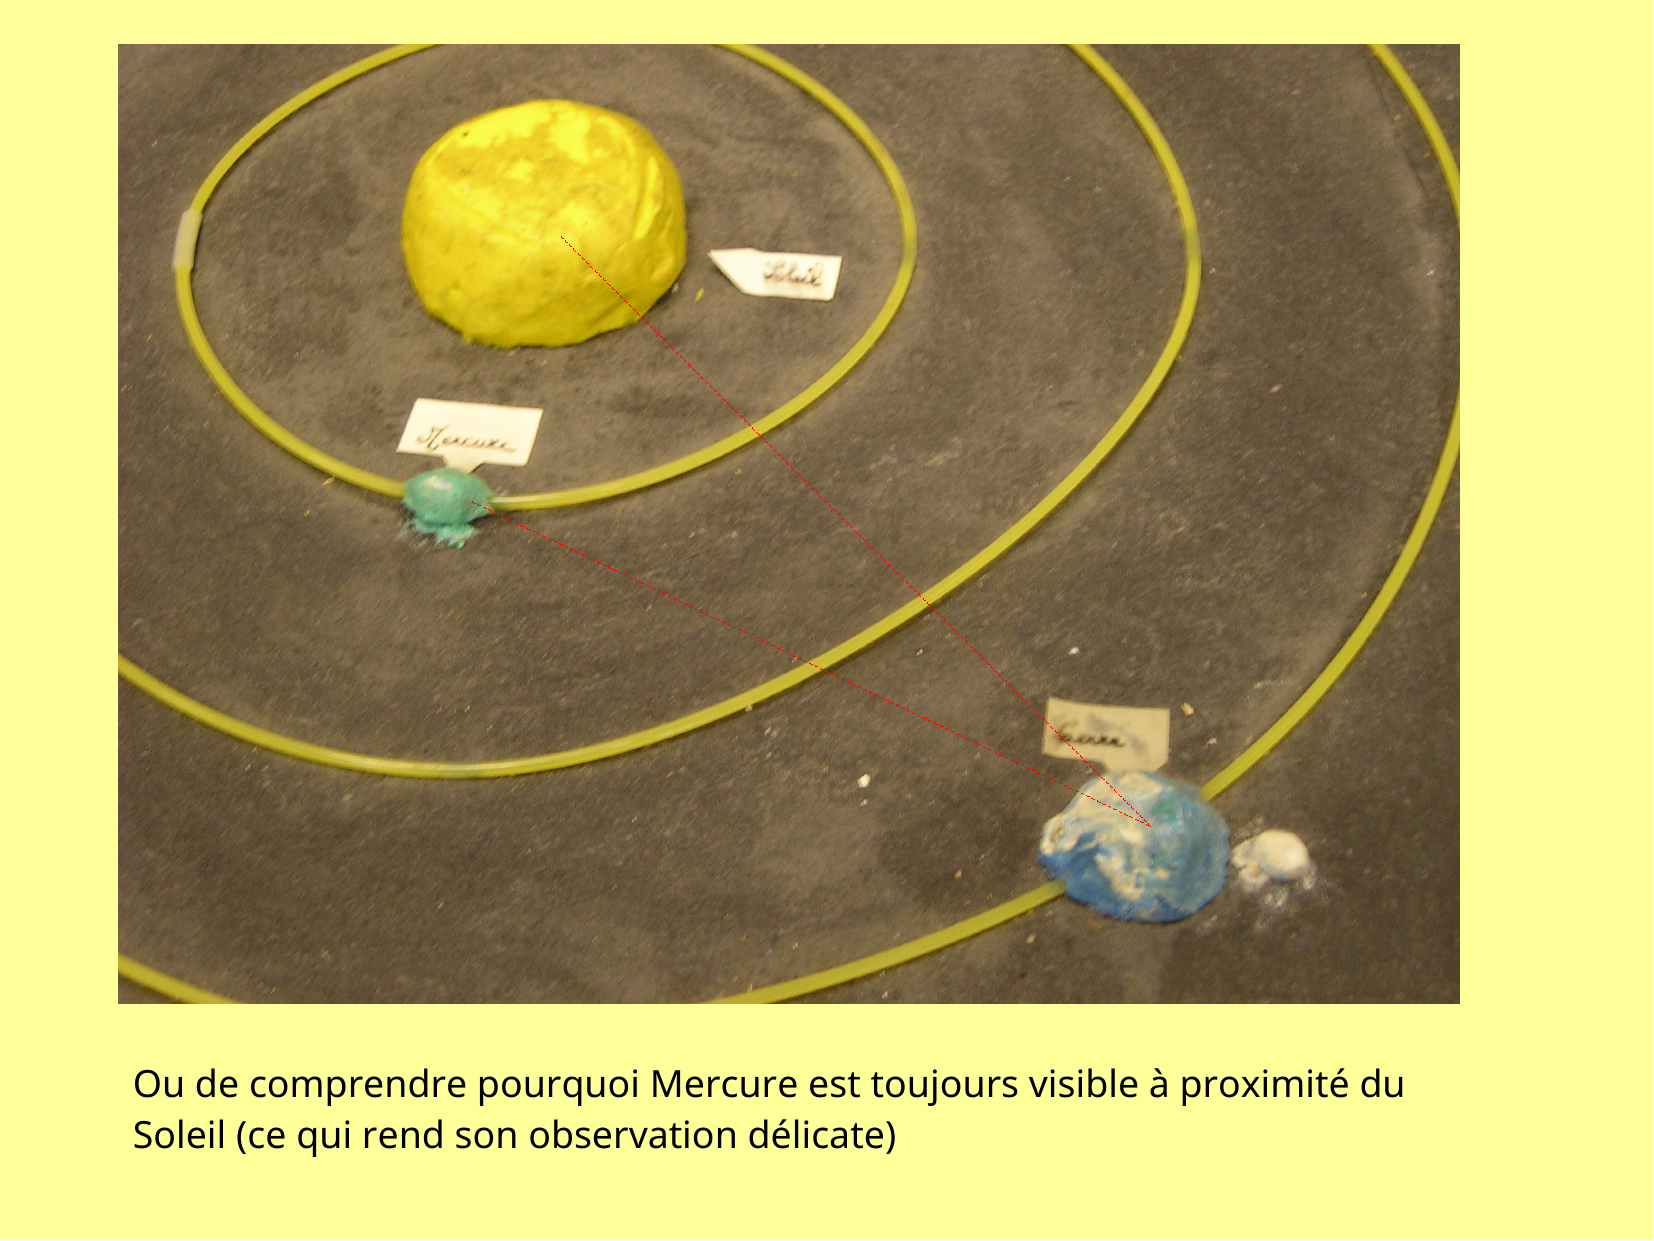

Ou de comprendre pourquoi Mercure est toujours visible à proximité du Soleil (ce qui rend son observation délicate)